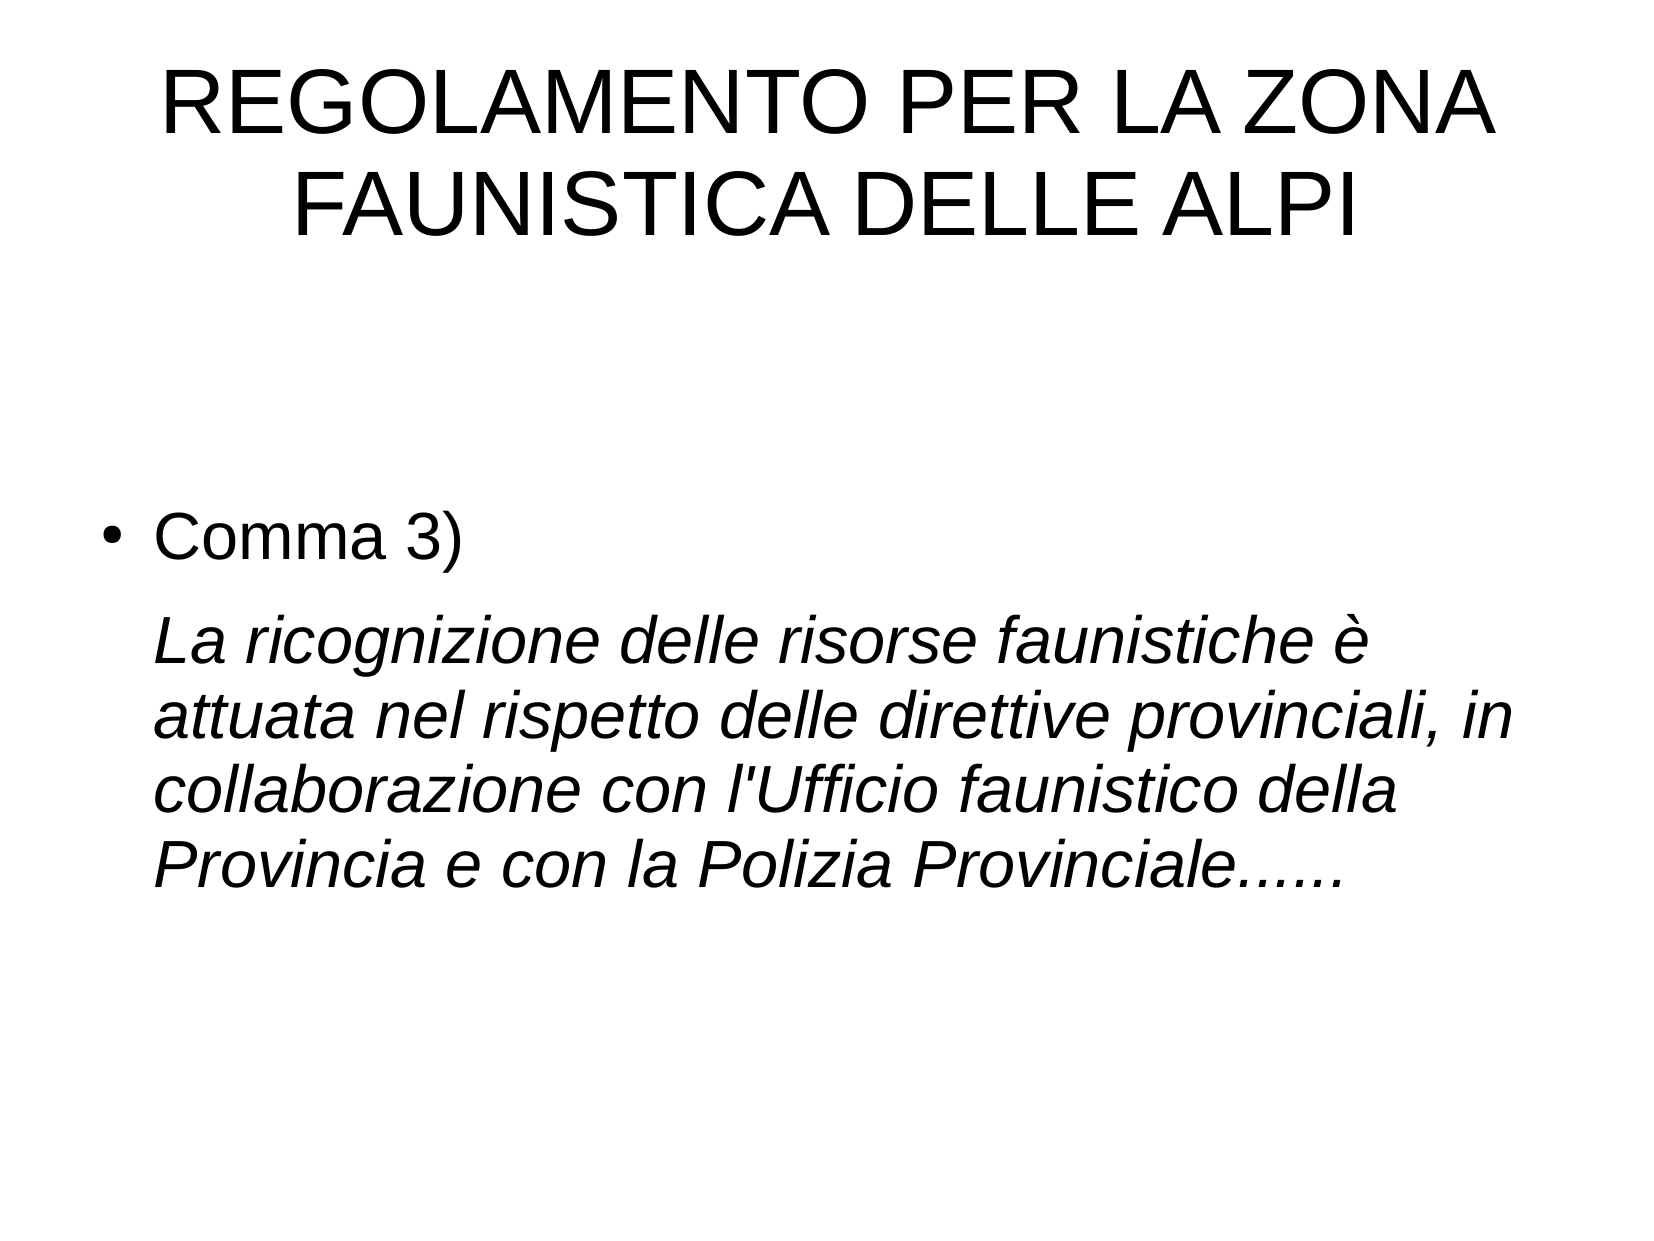

# REGOLAMENTO PER LA ZONA FAUNISTICA DELLE ALPI
Comma 3)
La ricognizione delle risorse faunistiche è attuata nel rispetto delle direttive provinciali, in collaborazione con l'Ufficio faunistico della Provincia e con la Polizia Provinciale......